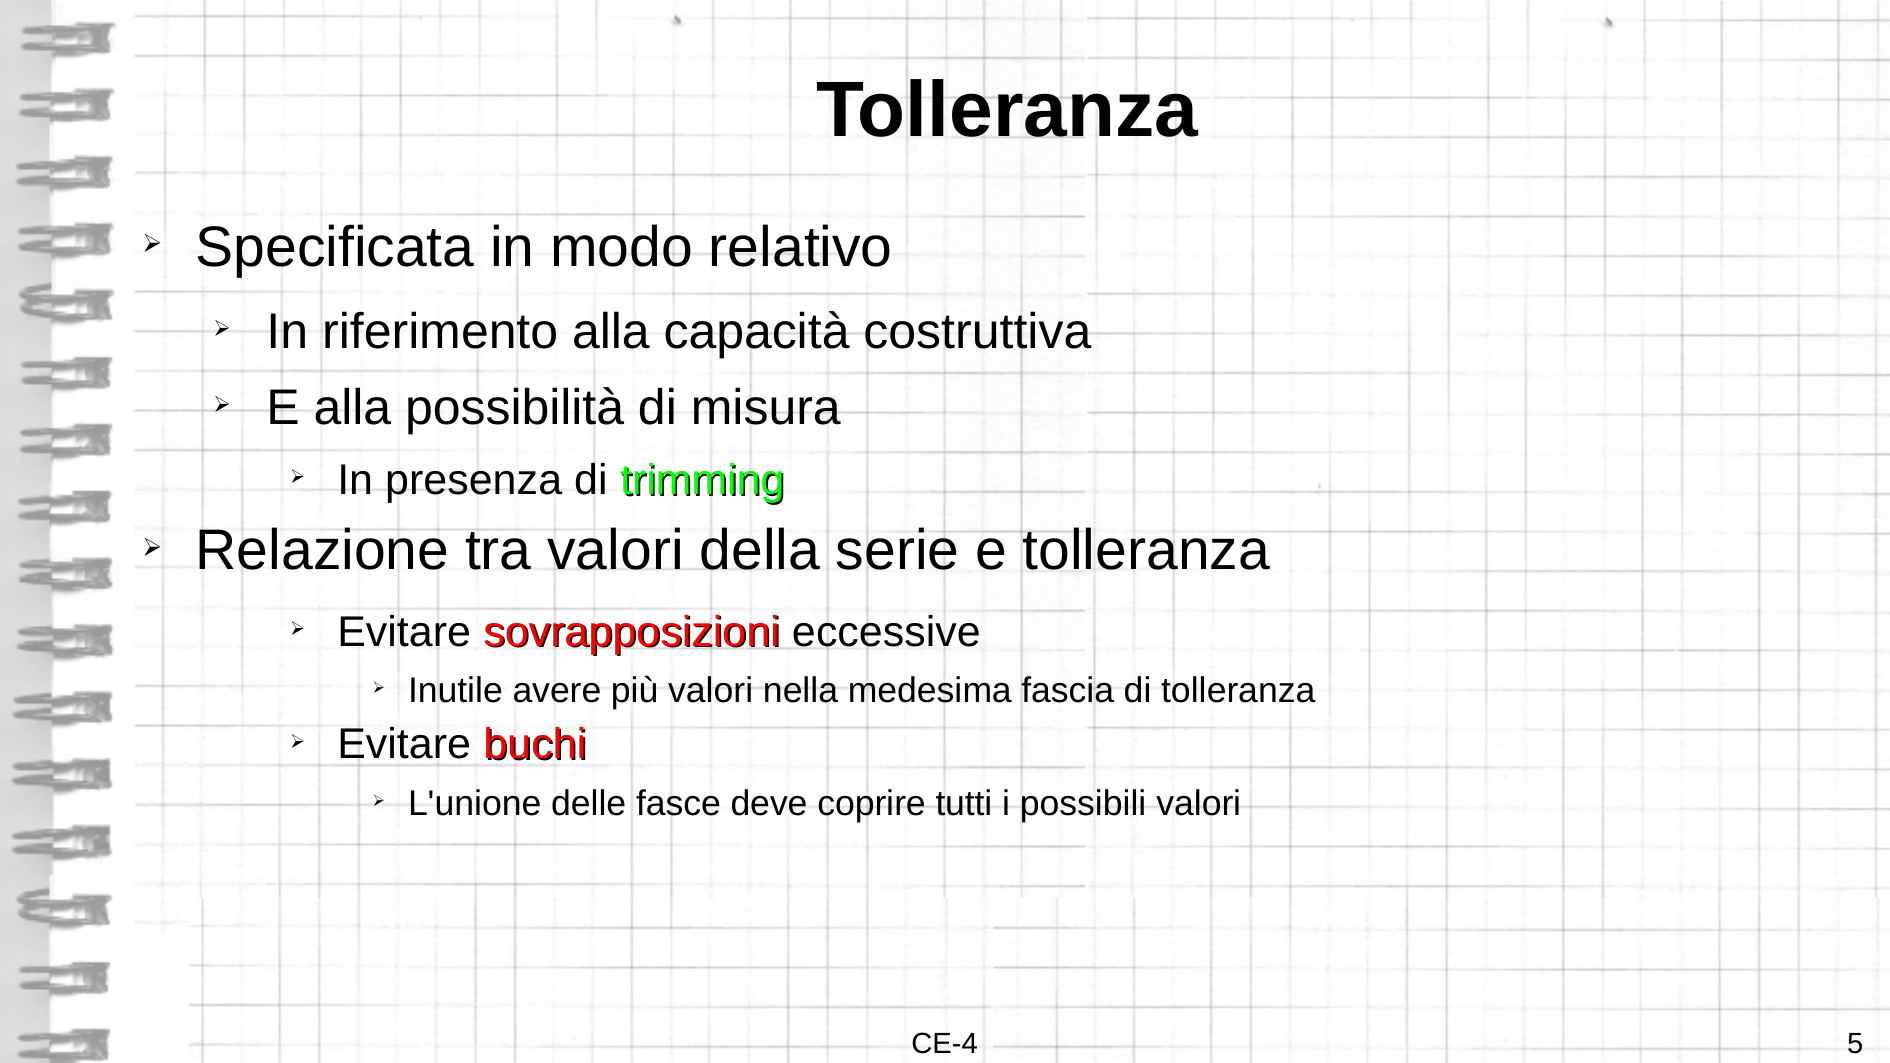

# Tolleranza
Specificata in modo relativo
In riferimento alla capacità costruttiva
E alla possibilità di misura
In presenza di trimming
Relazione tra valori della serie e tolleranza
Evitare sovrapposizioni eccessive
Inutile avere più valori nella medesima fascia di tolleranza
Evitare buchi
L'unione delle fasce deve coprire tutti i possibili valori
CE-4
5